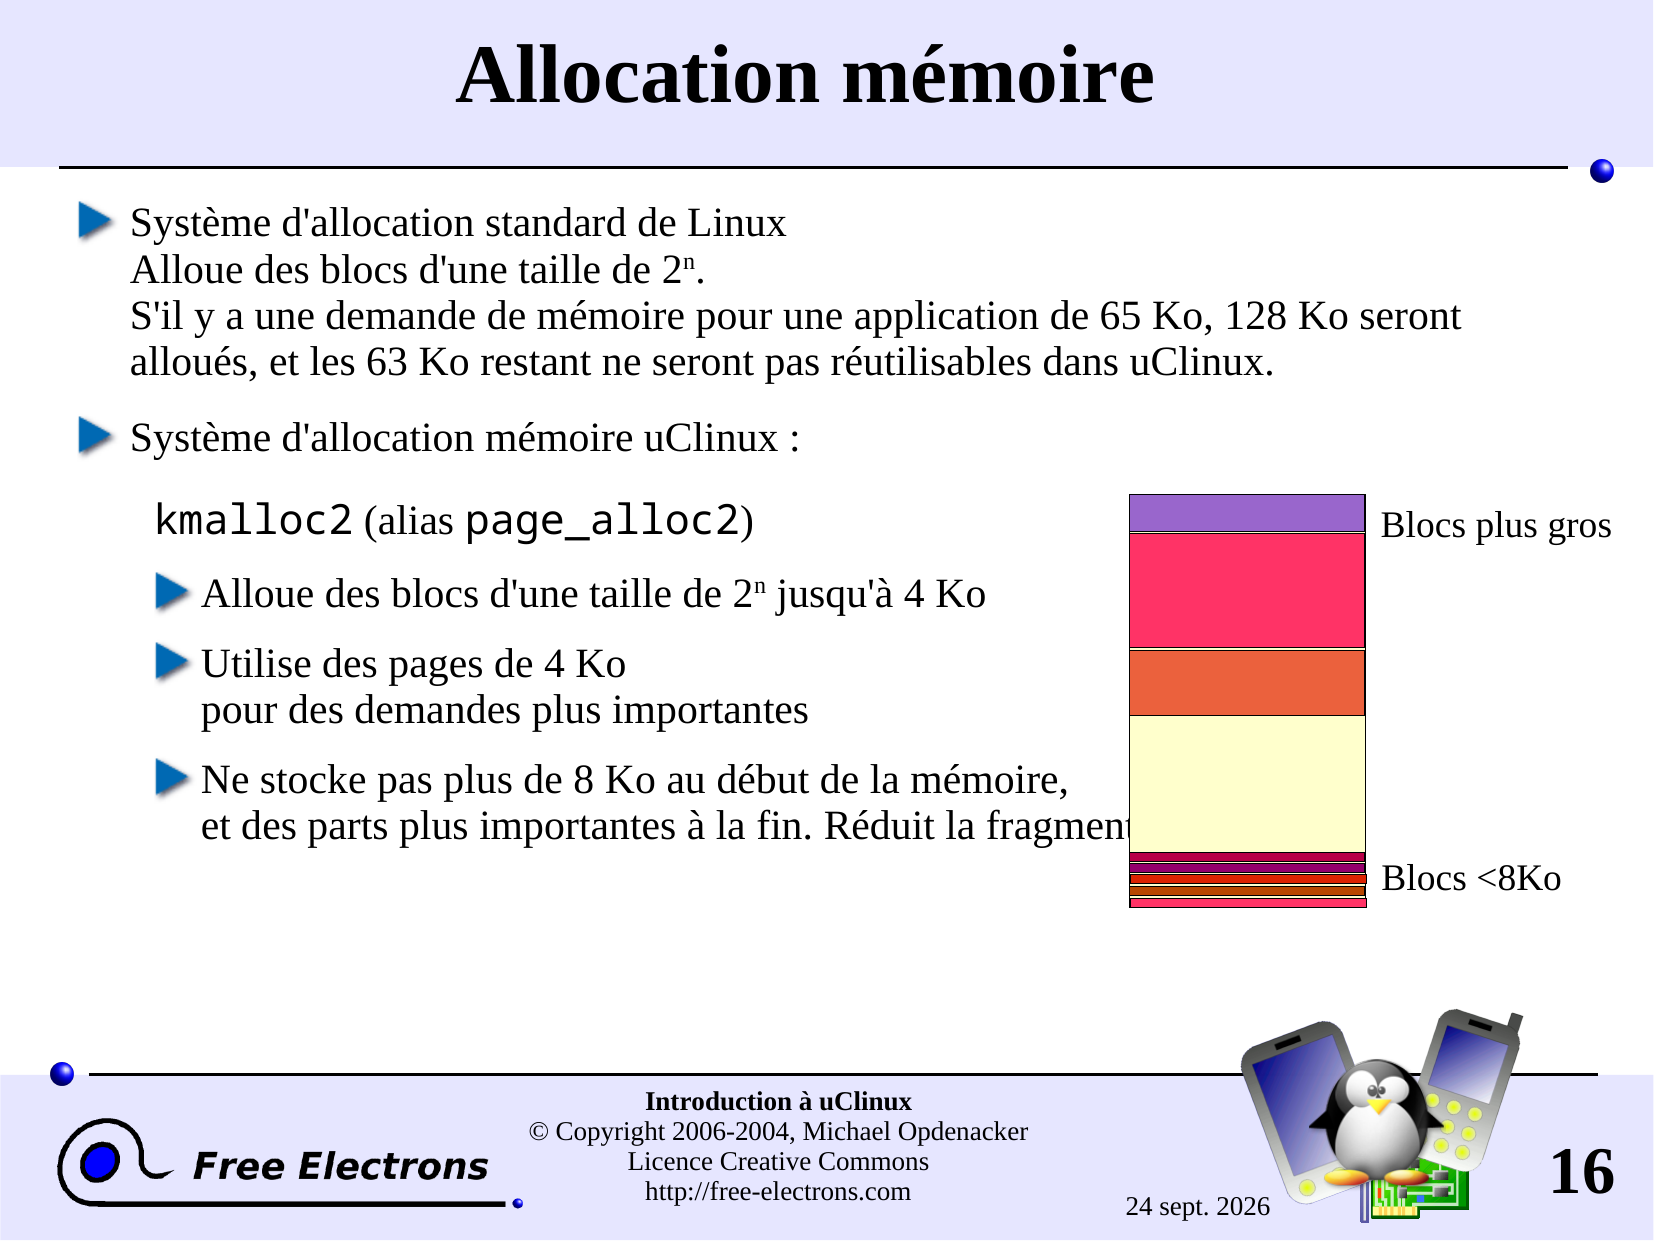

# Allocation mémoire
Système d'allocation standard de Linux
Alloue des blocs d'une taille de 2n.
S'il y a une demande de mémoire pour une application de 65 Ko, 128 Ko seront alloués, et les 63 Ko restant ne seront pas réutilisables dans uClinux.
Système d'allocation mémoire uClinux :
kmalloc2 (alias page_alloc2)
Alloue des blocs d'une taille de 2n jusqu'à 4 Ko
Utilise des pages de 4 Ko
pour des demandes plus importantes
Ne stocke pas plus de 8 Ko au début de la mémoire,
et des parts plus importantes à la fin. Réduit la fragmentation.
Blocs plus gros
Blocs <8Ko